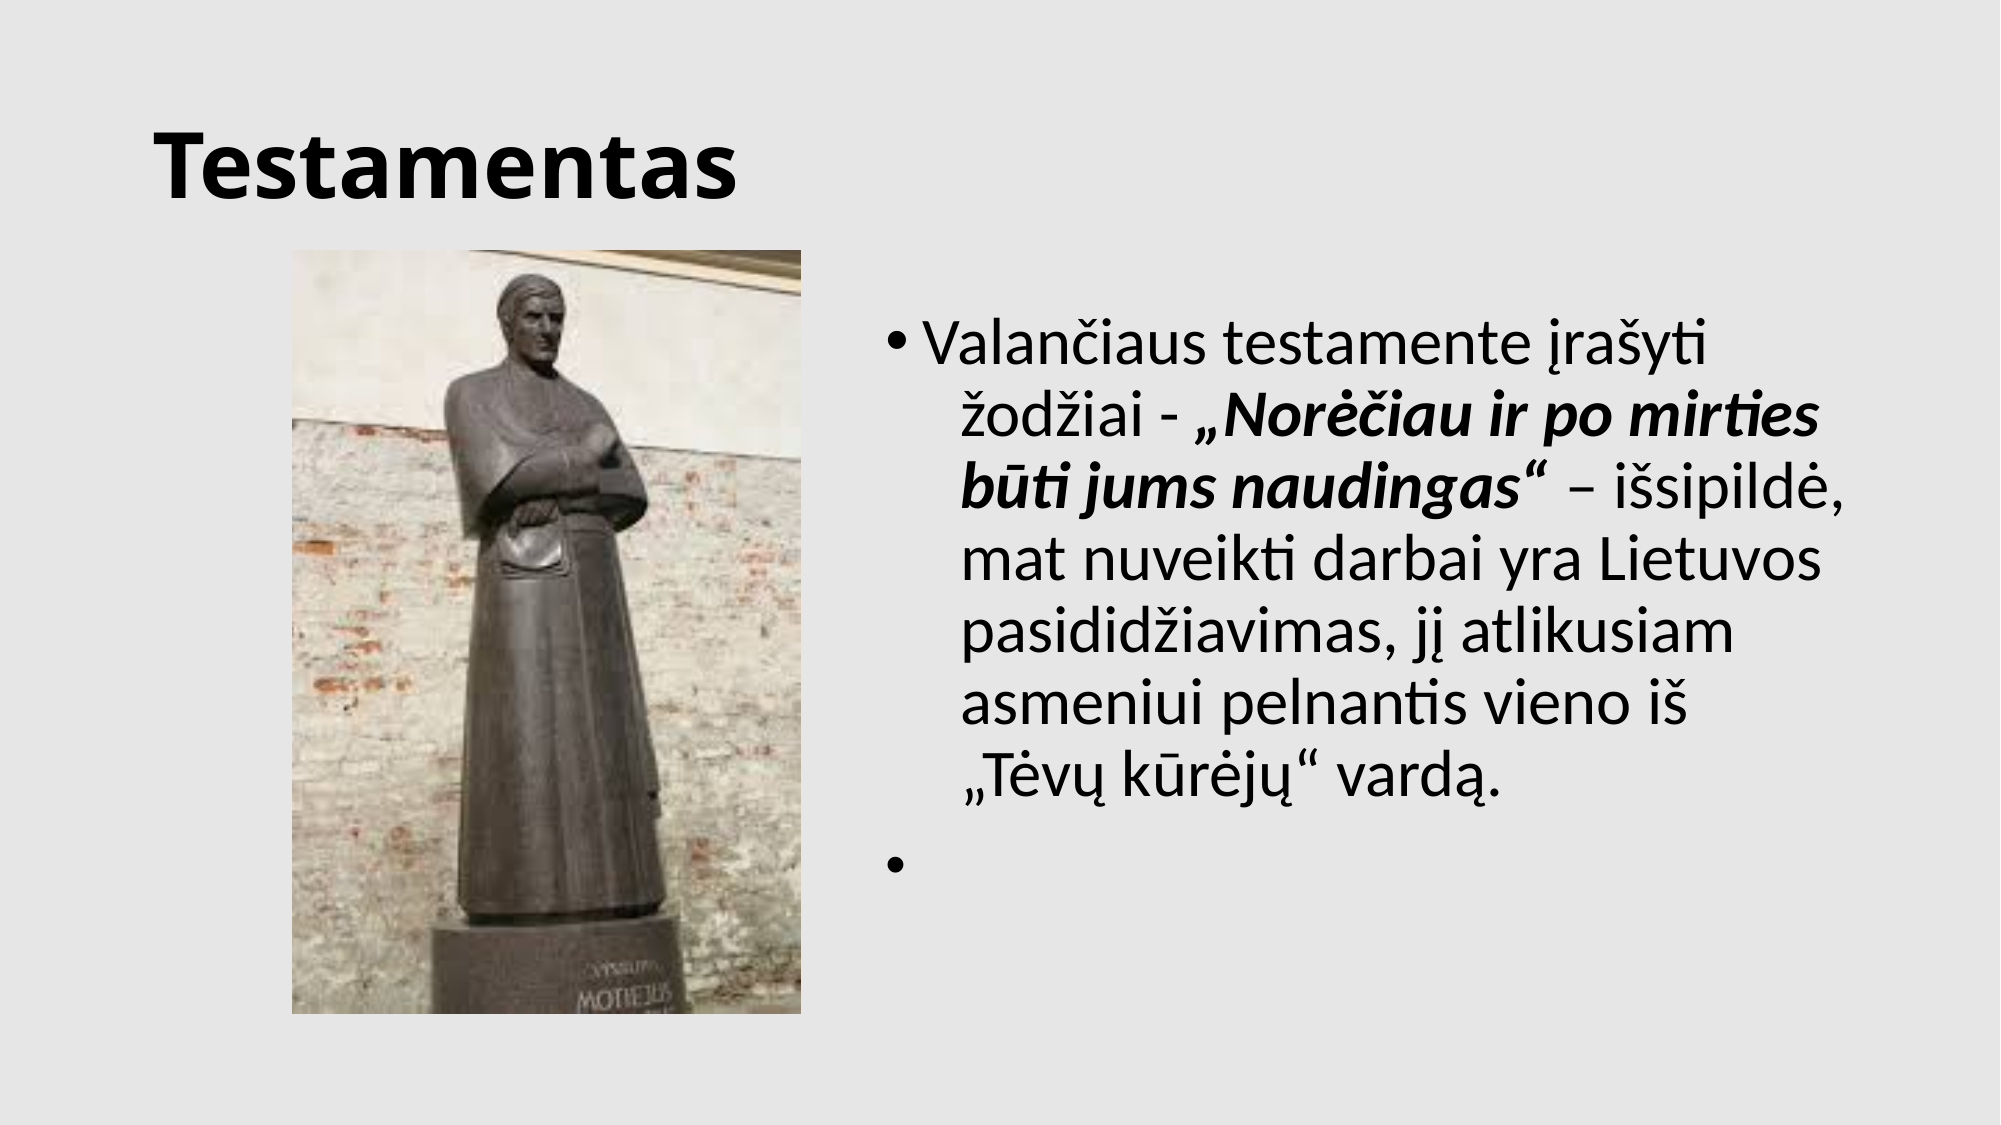

# Testamentas
Valančiaus testamente įrašyti žodžiai - „Norėčiau ir po mirties būti jums naudingas“ – išsipildė, mat nuveikti darbai yra Lietuvos pasididžiavimas, jį atlikusiam asmeniui pelnantis vieno iš „Tėvų kūrėjų“ vardą.